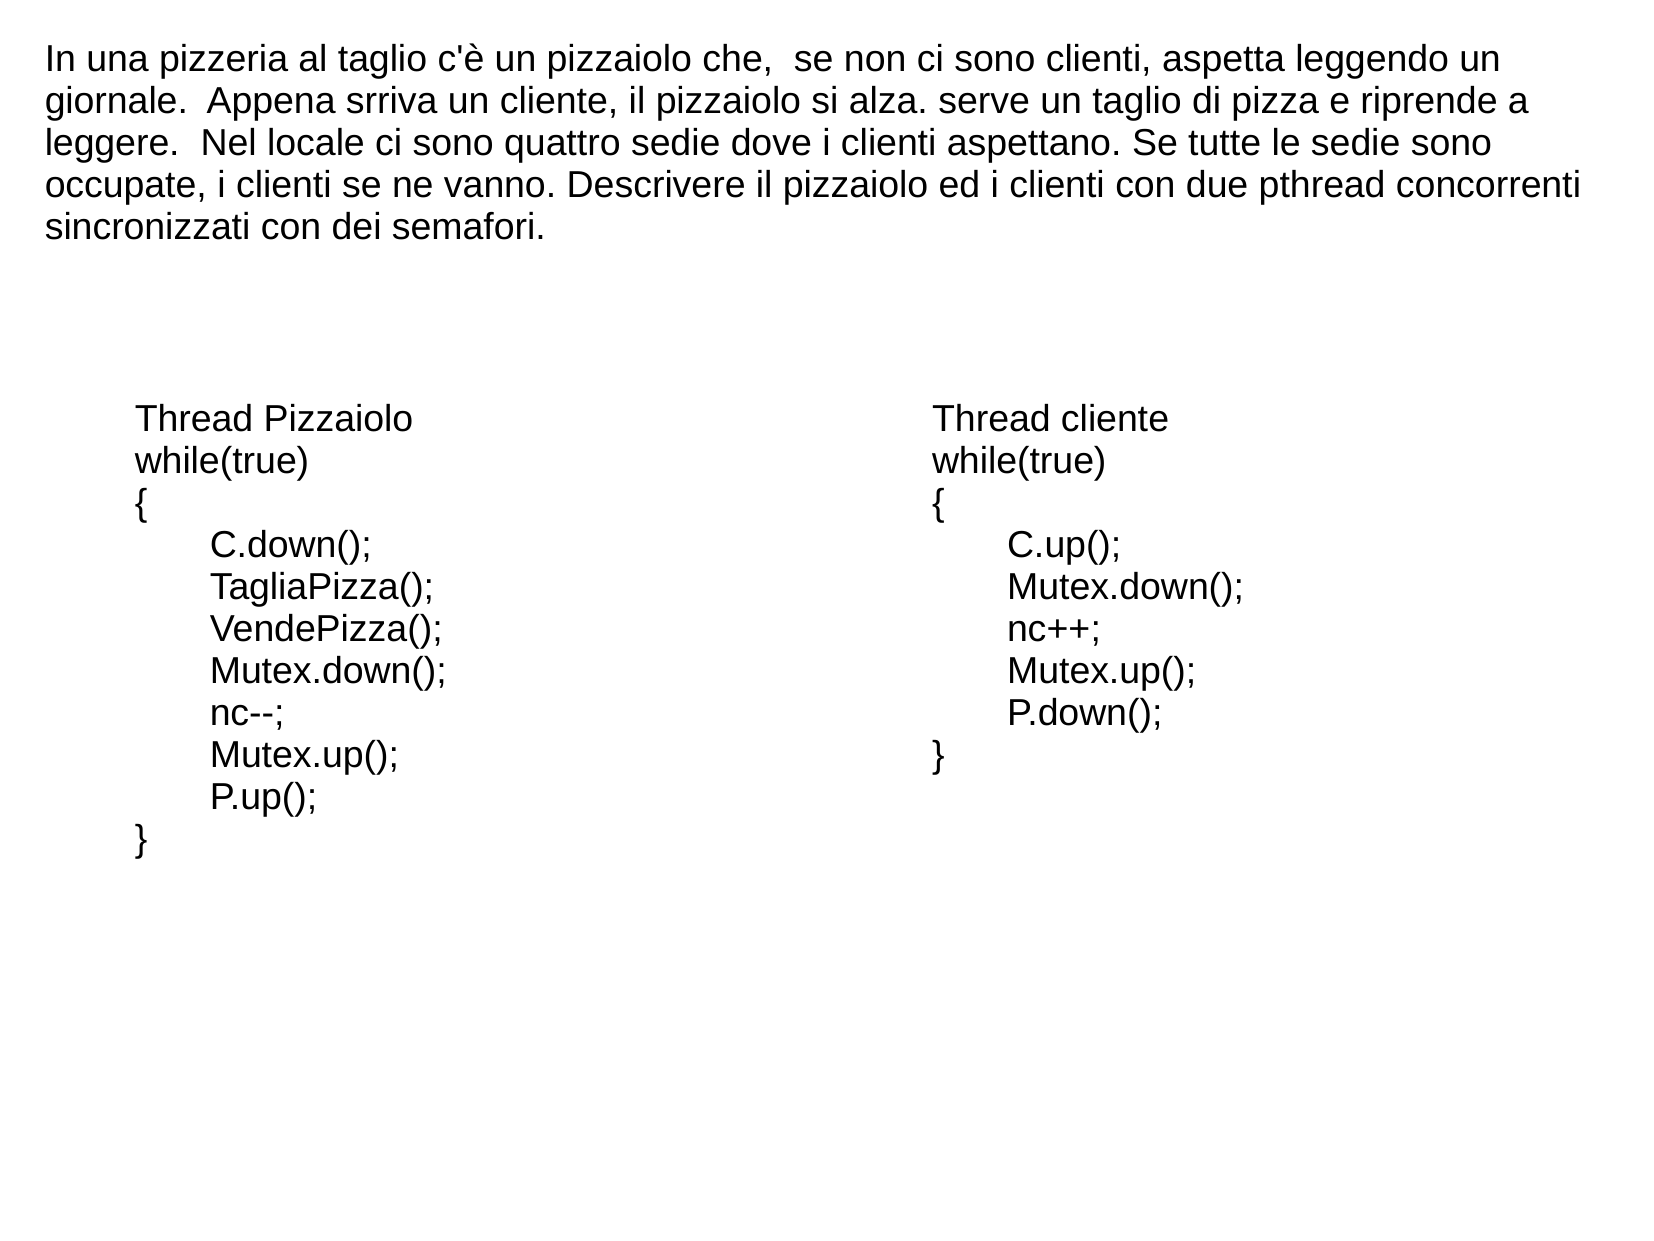

In una pizzeria al taglio c'è un pizzaiolo che, se non ci sono clienti, aspetta leggendo un giornale. Appena srriva un cliente, il pizzaiolo si alza. serve un taglio di pizza e riprende a leggere. Nel locale ci sono quattro sedie dove i clienti aspettano. Se tutte le sedie sono occupate, i clienti se ne vanno. Descrivere il pizzaiolo ed i clienti con due pthread concorrenti sincronizzati con dei semafori.
Thread Pizzaiolo
while(true)
{
	C.down();
	TagliaPizza();
	VendePizza();
	Mutex.down();
	nc--;
	Mutex.up();
	P.up();
}
Thread cliente
while(true)
{
	C.up();
	Mutex.down();
	nc++;
	Mutex.up();
	P.down();
}